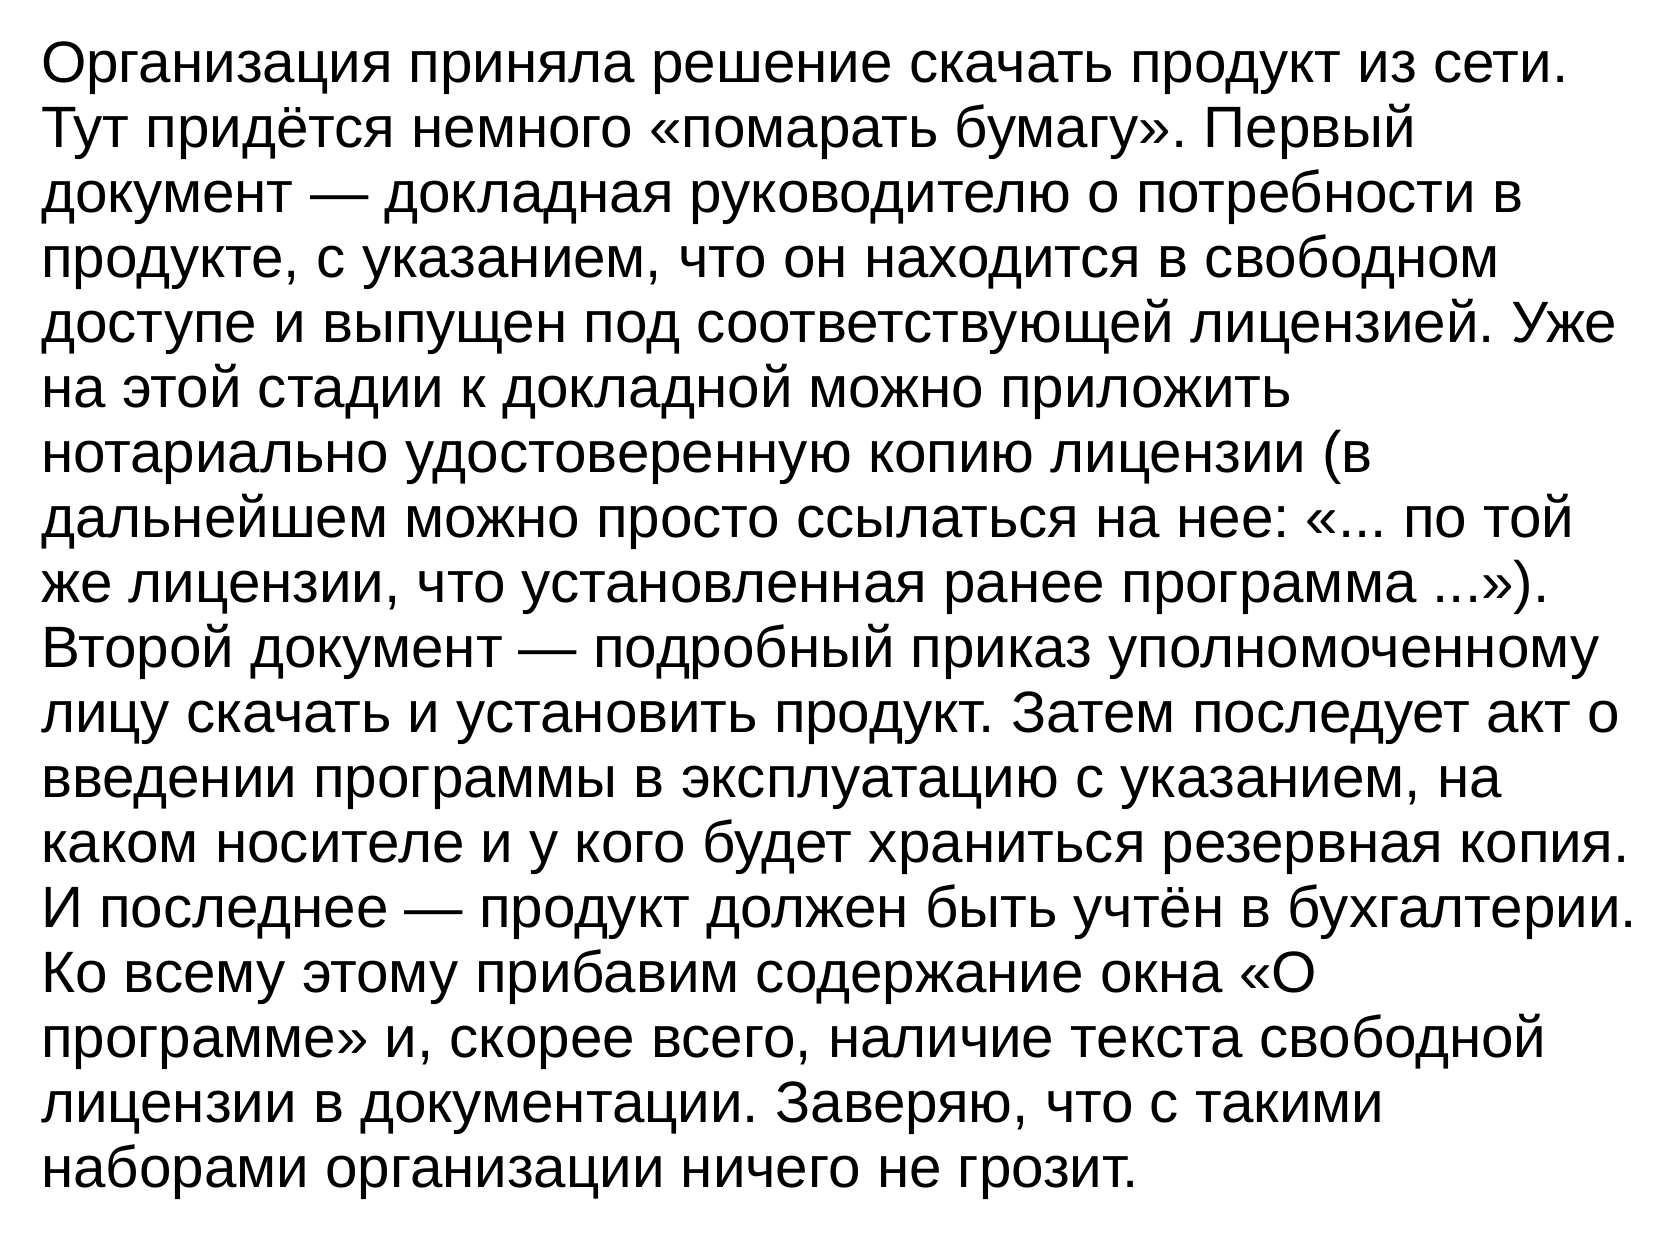

# Организация приняла решение скачать продукт из сети. Тут придётся немного «помарать бумагу». Первый документ — докладная руководителю о потребности в продукте, с указанием, что он находится в свободном доступе и выпущен под соответствующей лицензией. Уже на этой стадии к докладной можно приложить нотариально удостоверенную копию лицензии (в дальнейшем можно просто ссылаться на нее: «... по той же лицензии, что установленная ранее программа ...»). Второй документ — подробный приказ уполномоченному лицу скачать и установить продукт. Затем последует акт о введении программы в эксплуатацию с указанием, на каком носителе и у кого будет храниться резервная копия. И последнее — продукт должен быть учтён в бухгалтерии. Ко всему этому прибавим содержание окна «О программе» и, скорее всего, наличие текста свободной лицензии в документации. Заверяю, что с такими наборами организации ничего не грозит.